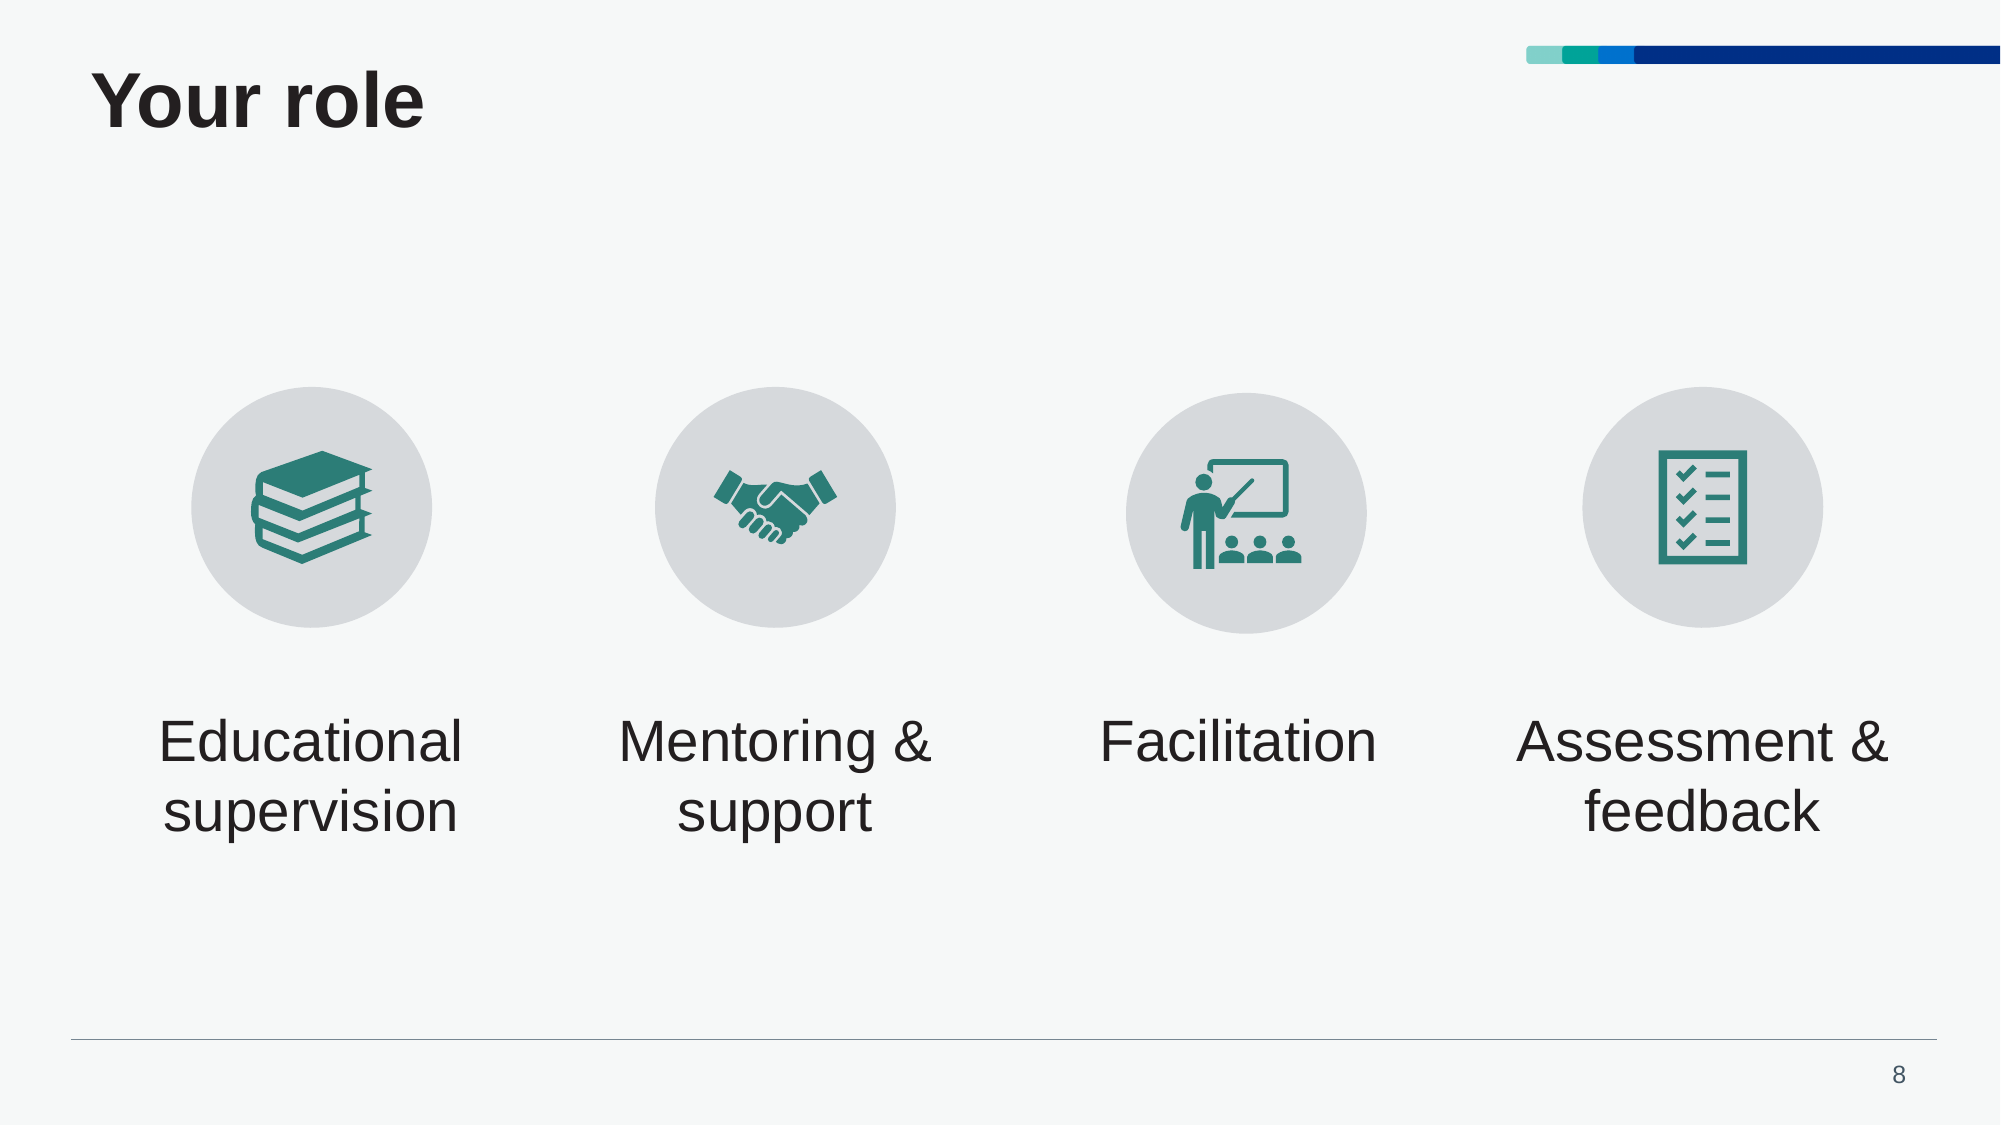

# Your role
Educational supervision
Mentoring & support
Facilitation
Assessment & feedback